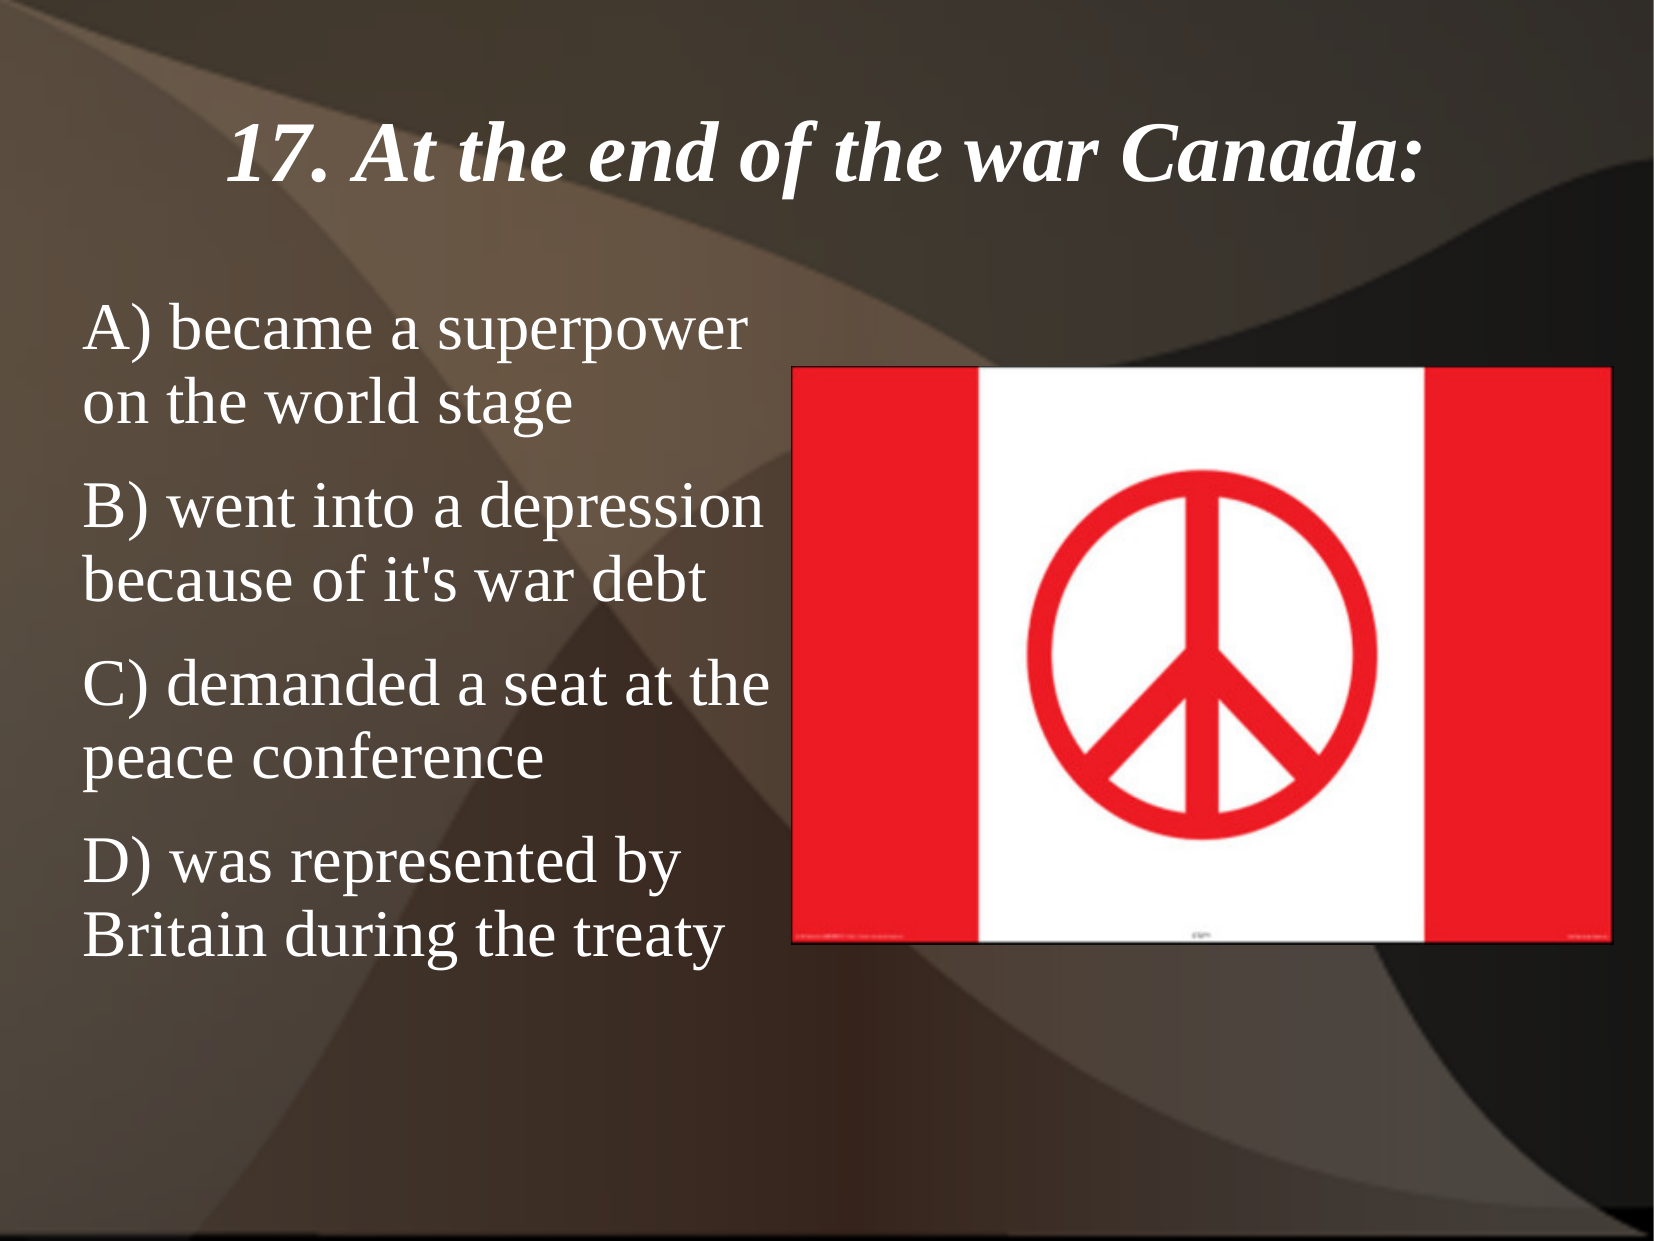

# 17. At the end of the war Canada:
A) became a superpower on the world stage
B) went into a depression because of it's war debt
C) demanded a seat at the peace conference
D) was represented by Britain during the treaty